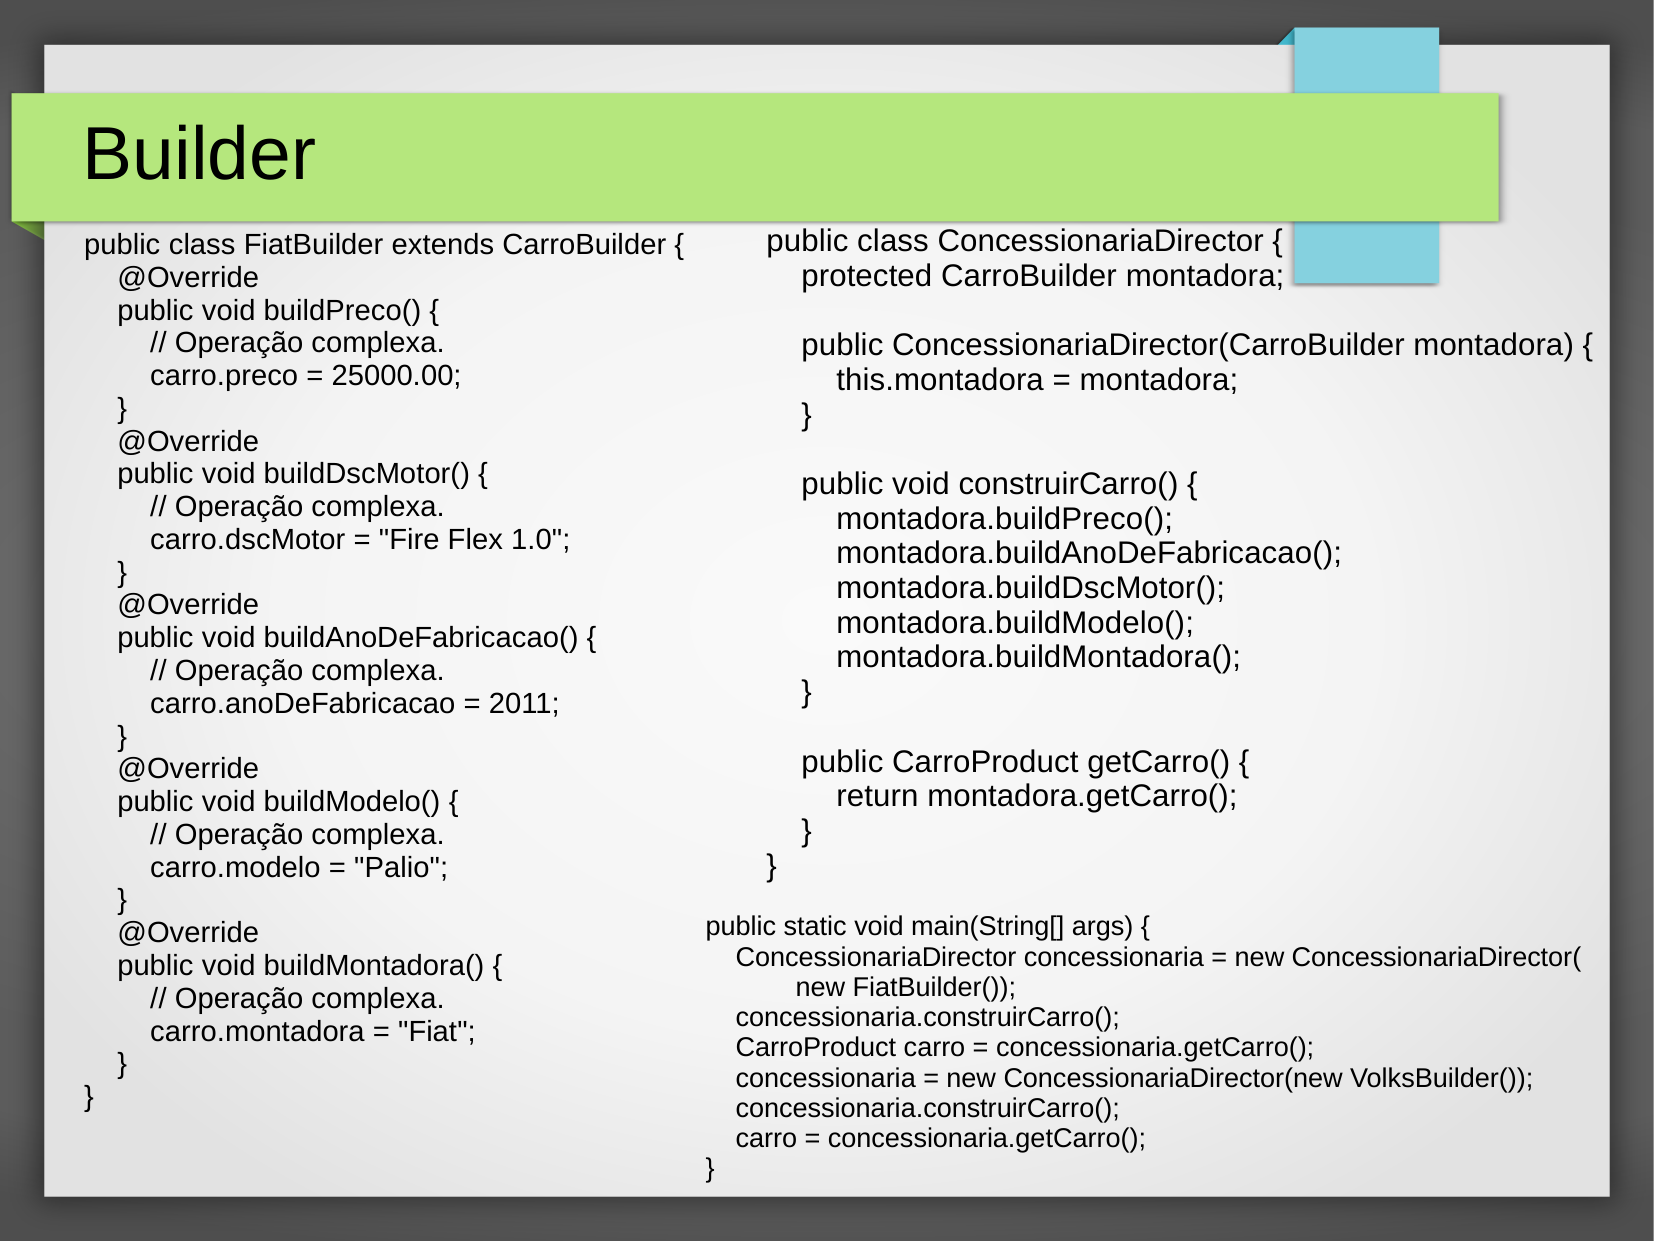

# Builder
public class ConcessionariaDirector {
 protected CarroBuilder montadora;
 public ConcessionariaDirector(CarroBuilder montadora) {
 this.montadora = montadora;
 }
 public void construirCarro() {
 montadora.buildPreco();
 montadora.buildAnoDeFabricacao();
 montadora.buildDscMotor();
 montadora.buildModelo();
 montadora.buildMontadora();
 }
 public CarroProduct getCarro() {
 return montadora.getCarro();
 }
}
public class FiatBuilder extends CarroBuilder {
 @Override
 public void buildPreco() {
 // Operação complexa.
 carro.preco = 25000.00;
 }
 @Override
 public void buildDscMotor() {
 // Operação complexa.
 carro.dscMotor = "Fire Flex 1.0";
 }
 @Override
 public void buildAnoDeFabricacao() {
 // Operação complexa.
 carro.anoDeFabricacao = 2011;
 }
 @Override
 public void buildModelo() {
 // Operação complexa.
 carro.modelo = "Palio";
 }
 @Override
 public void buildMontadora() {
 // Operação complexa.
 carro.montadora = "Fiat";
 }
}
public static void main(String[] args) {
 ConcessionariaDirector concessionaria = new ConcessionariaDirector(
 new FiatBuilder());
 concessionaria.construirCarro();
 CarroProduct carro = concessionaria.getCarro();
 concessionaria = new ConcessionariaDirector(new VolksBuilder());
 concessionaria.construirCarro();
 carro = concessionaria.getCarro();
}